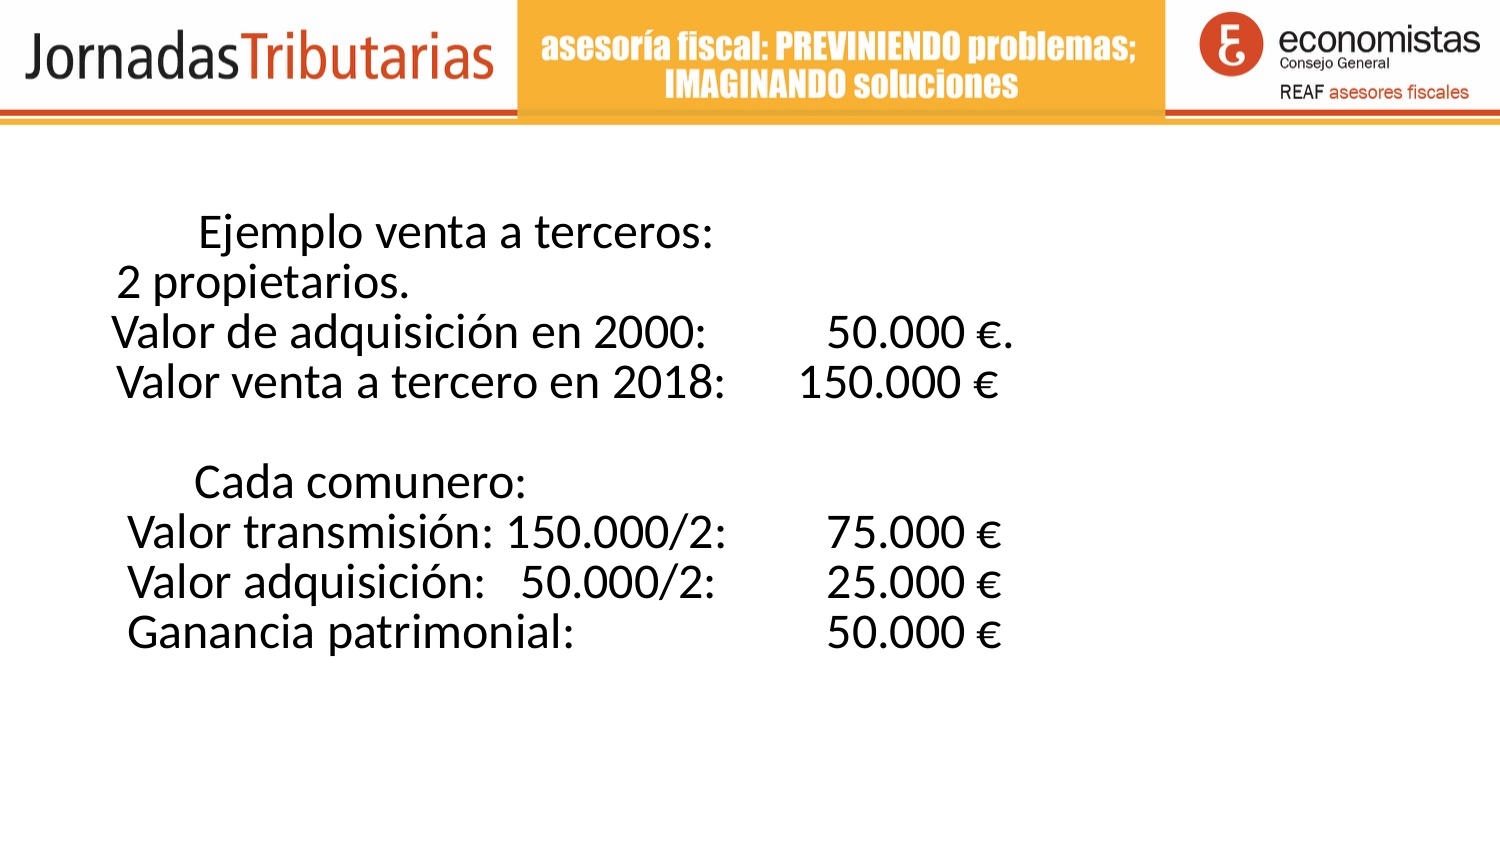

Ejemplo venta a terceros:
 2 propietarios.
	 Valor de adquisición en 2000: 	50.000 €.
 Valor venta a tercero en 2018: 	 150.000 €
 Cada comunero:
 Valor transmisión: 150.000/2: 	75.000 €
 Valor adquisición: 50.000/2: 	25.000 €
 Ganancia patrimonial: 	 	50.000 €